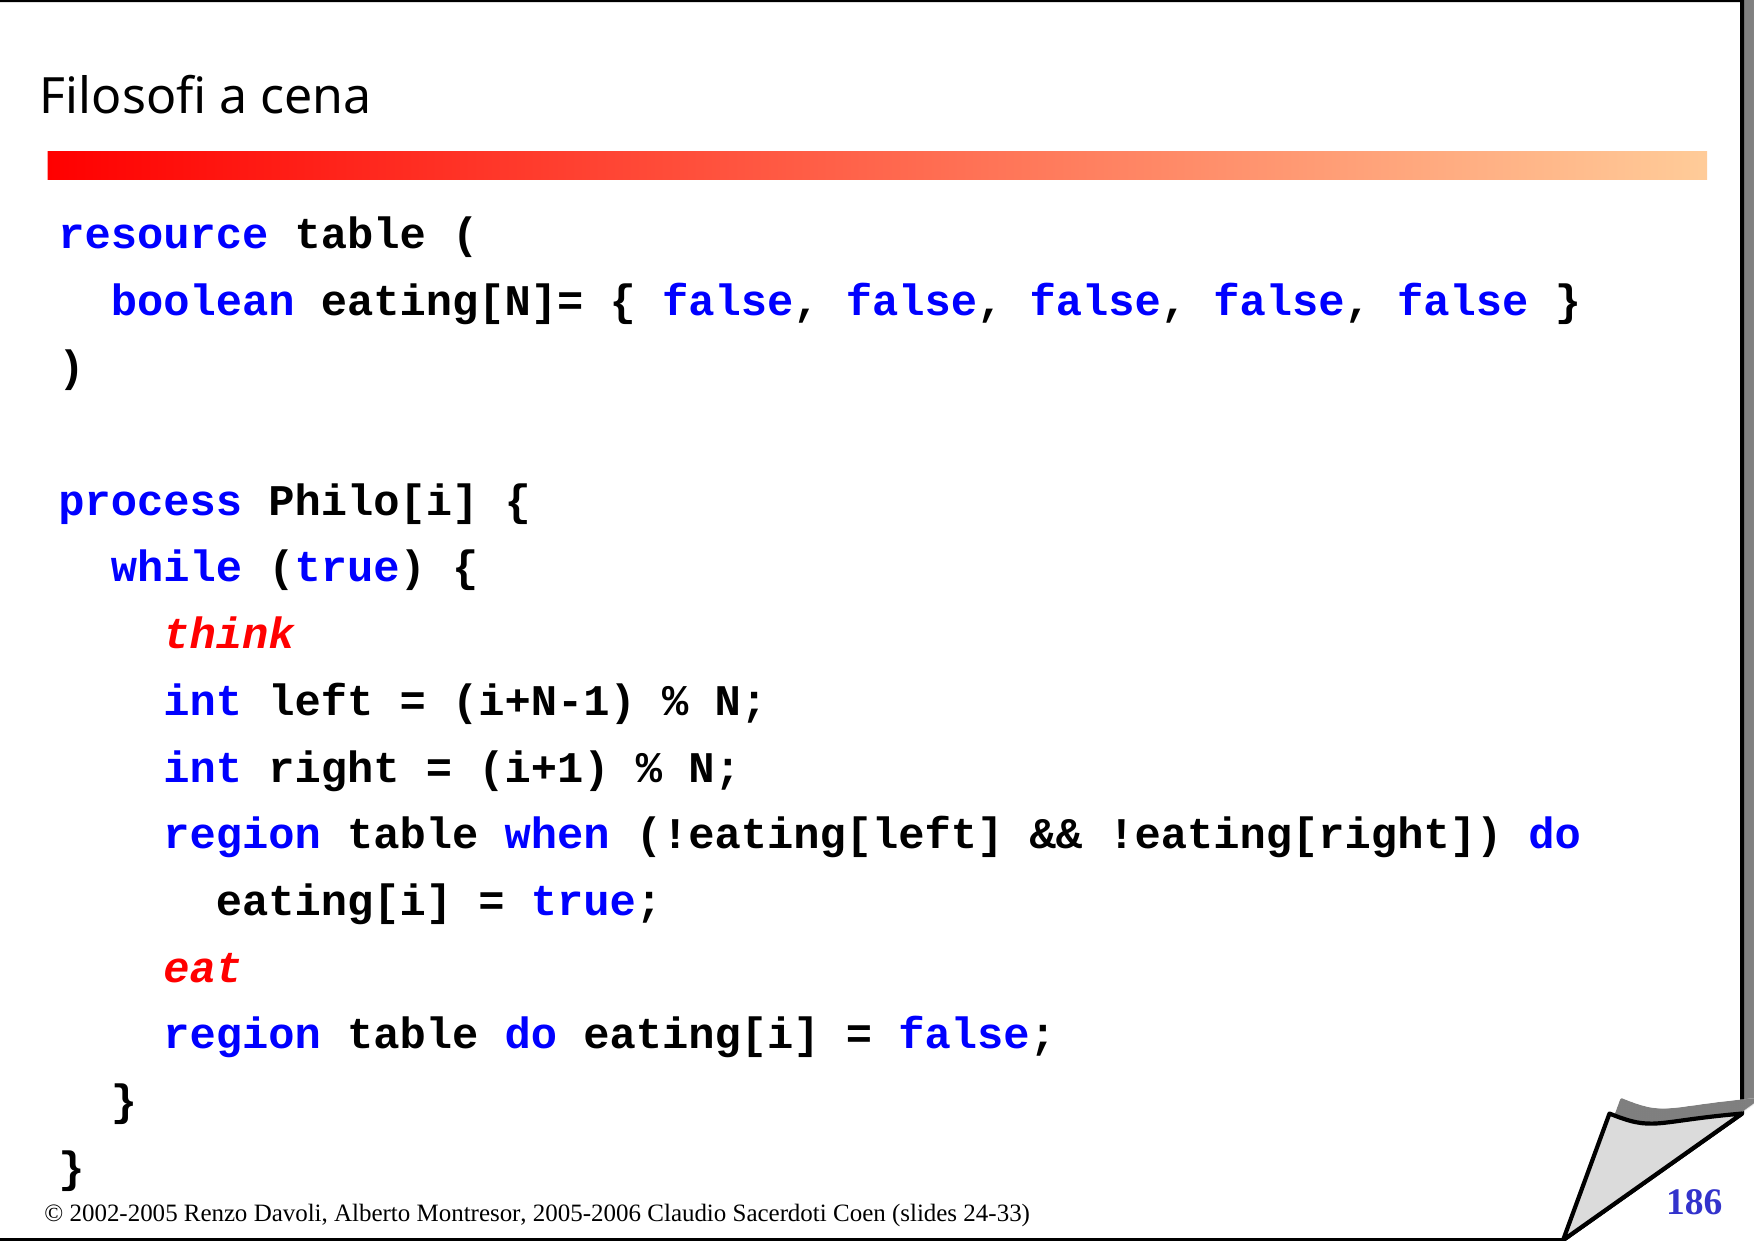

# Filosofi a cena
resource table (
 boolean eating[N]= { false, false, false, false, false }
)
process Philo[i] {
 while (true) {
 think
 int left = (i+N-1) % N;
 int right = (i+1) % N;
 region table when (!eating[left] && !eating[right]) do
 eating[i] = true;
 eat
 region table do eating[i] = false;
 }
}